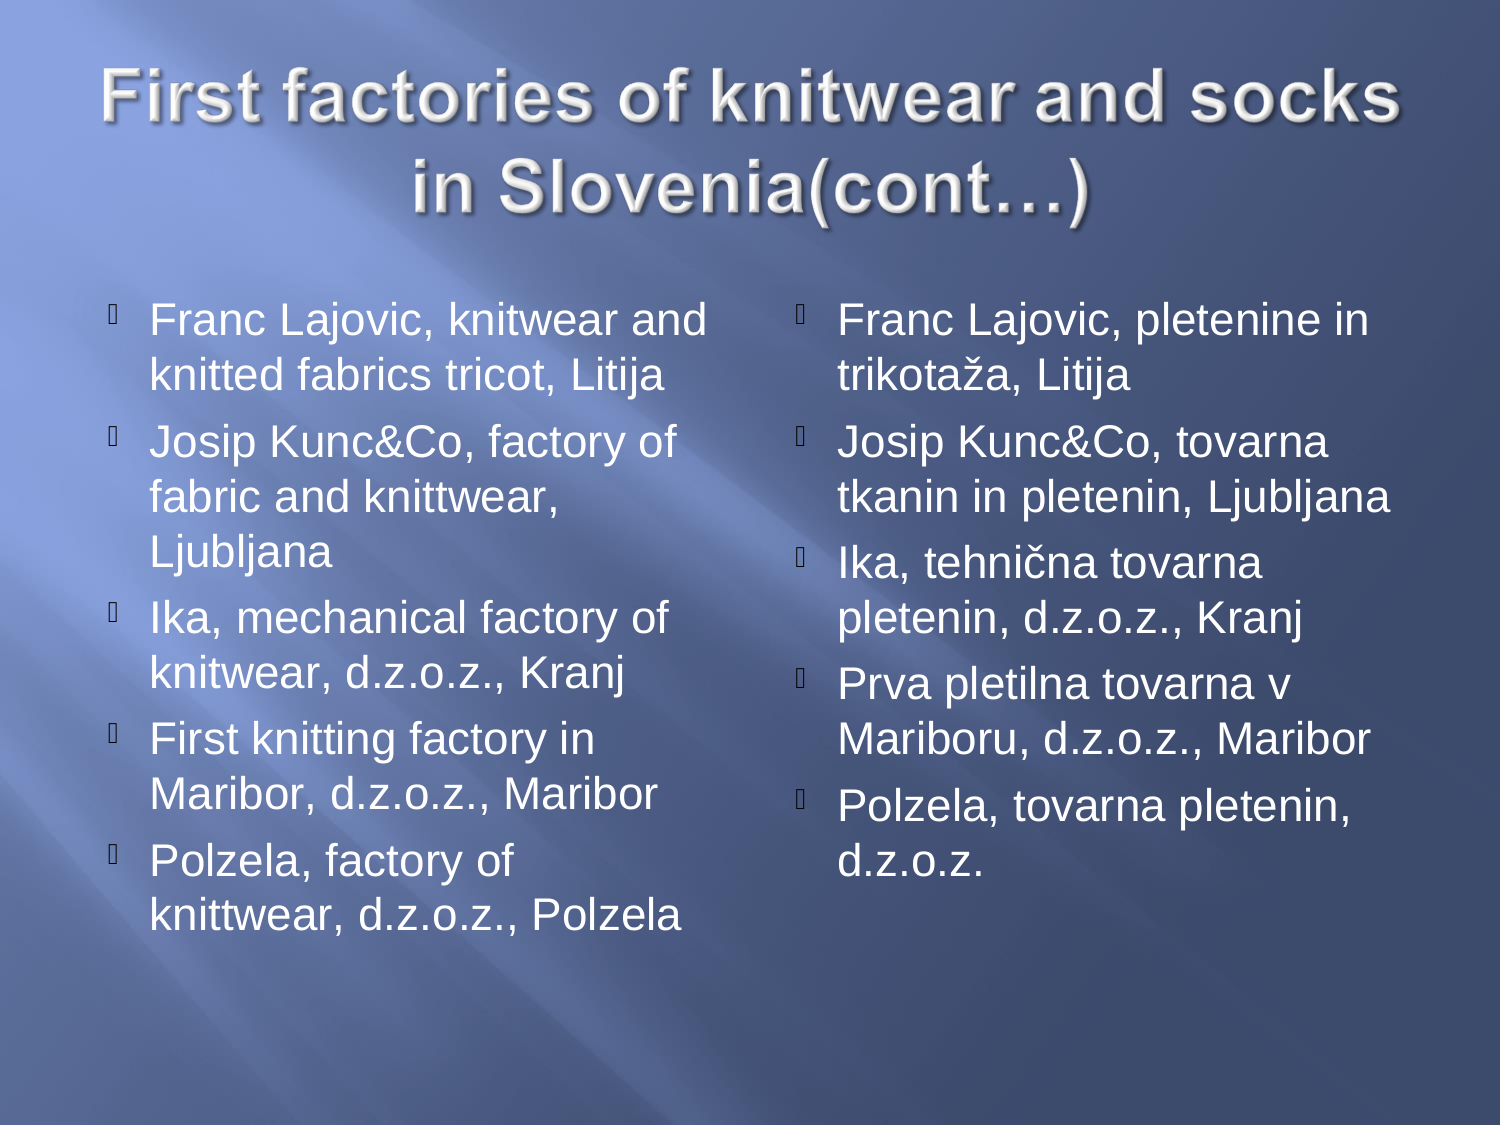

# Franc Lajovic, knitwear and knitted fabrics tricot, Litija
Josip Kunc&Co, factory of fabric and knittwear, Ljubljana
Ika, mechanical factory of knitwear, d.z.o.z., Kranj
First knitting factory in Maribor, d.z.o.z., Maribor
Polzela, factory of knittwear, d.z.o.z., Polzela
Franc Lajovic, pletenine in trikotaža, Litija
Josip Kunc&Co, tovarna tkanin in pletenin, Ljubljana
Ika, tehnična tovarna pletenin, d.z.o.z., Kranj
Prva pletilna tovarna v Mariboru, d.z.o.z., Maribor
Polzela, tovarna pletenin, d.z.o.z.